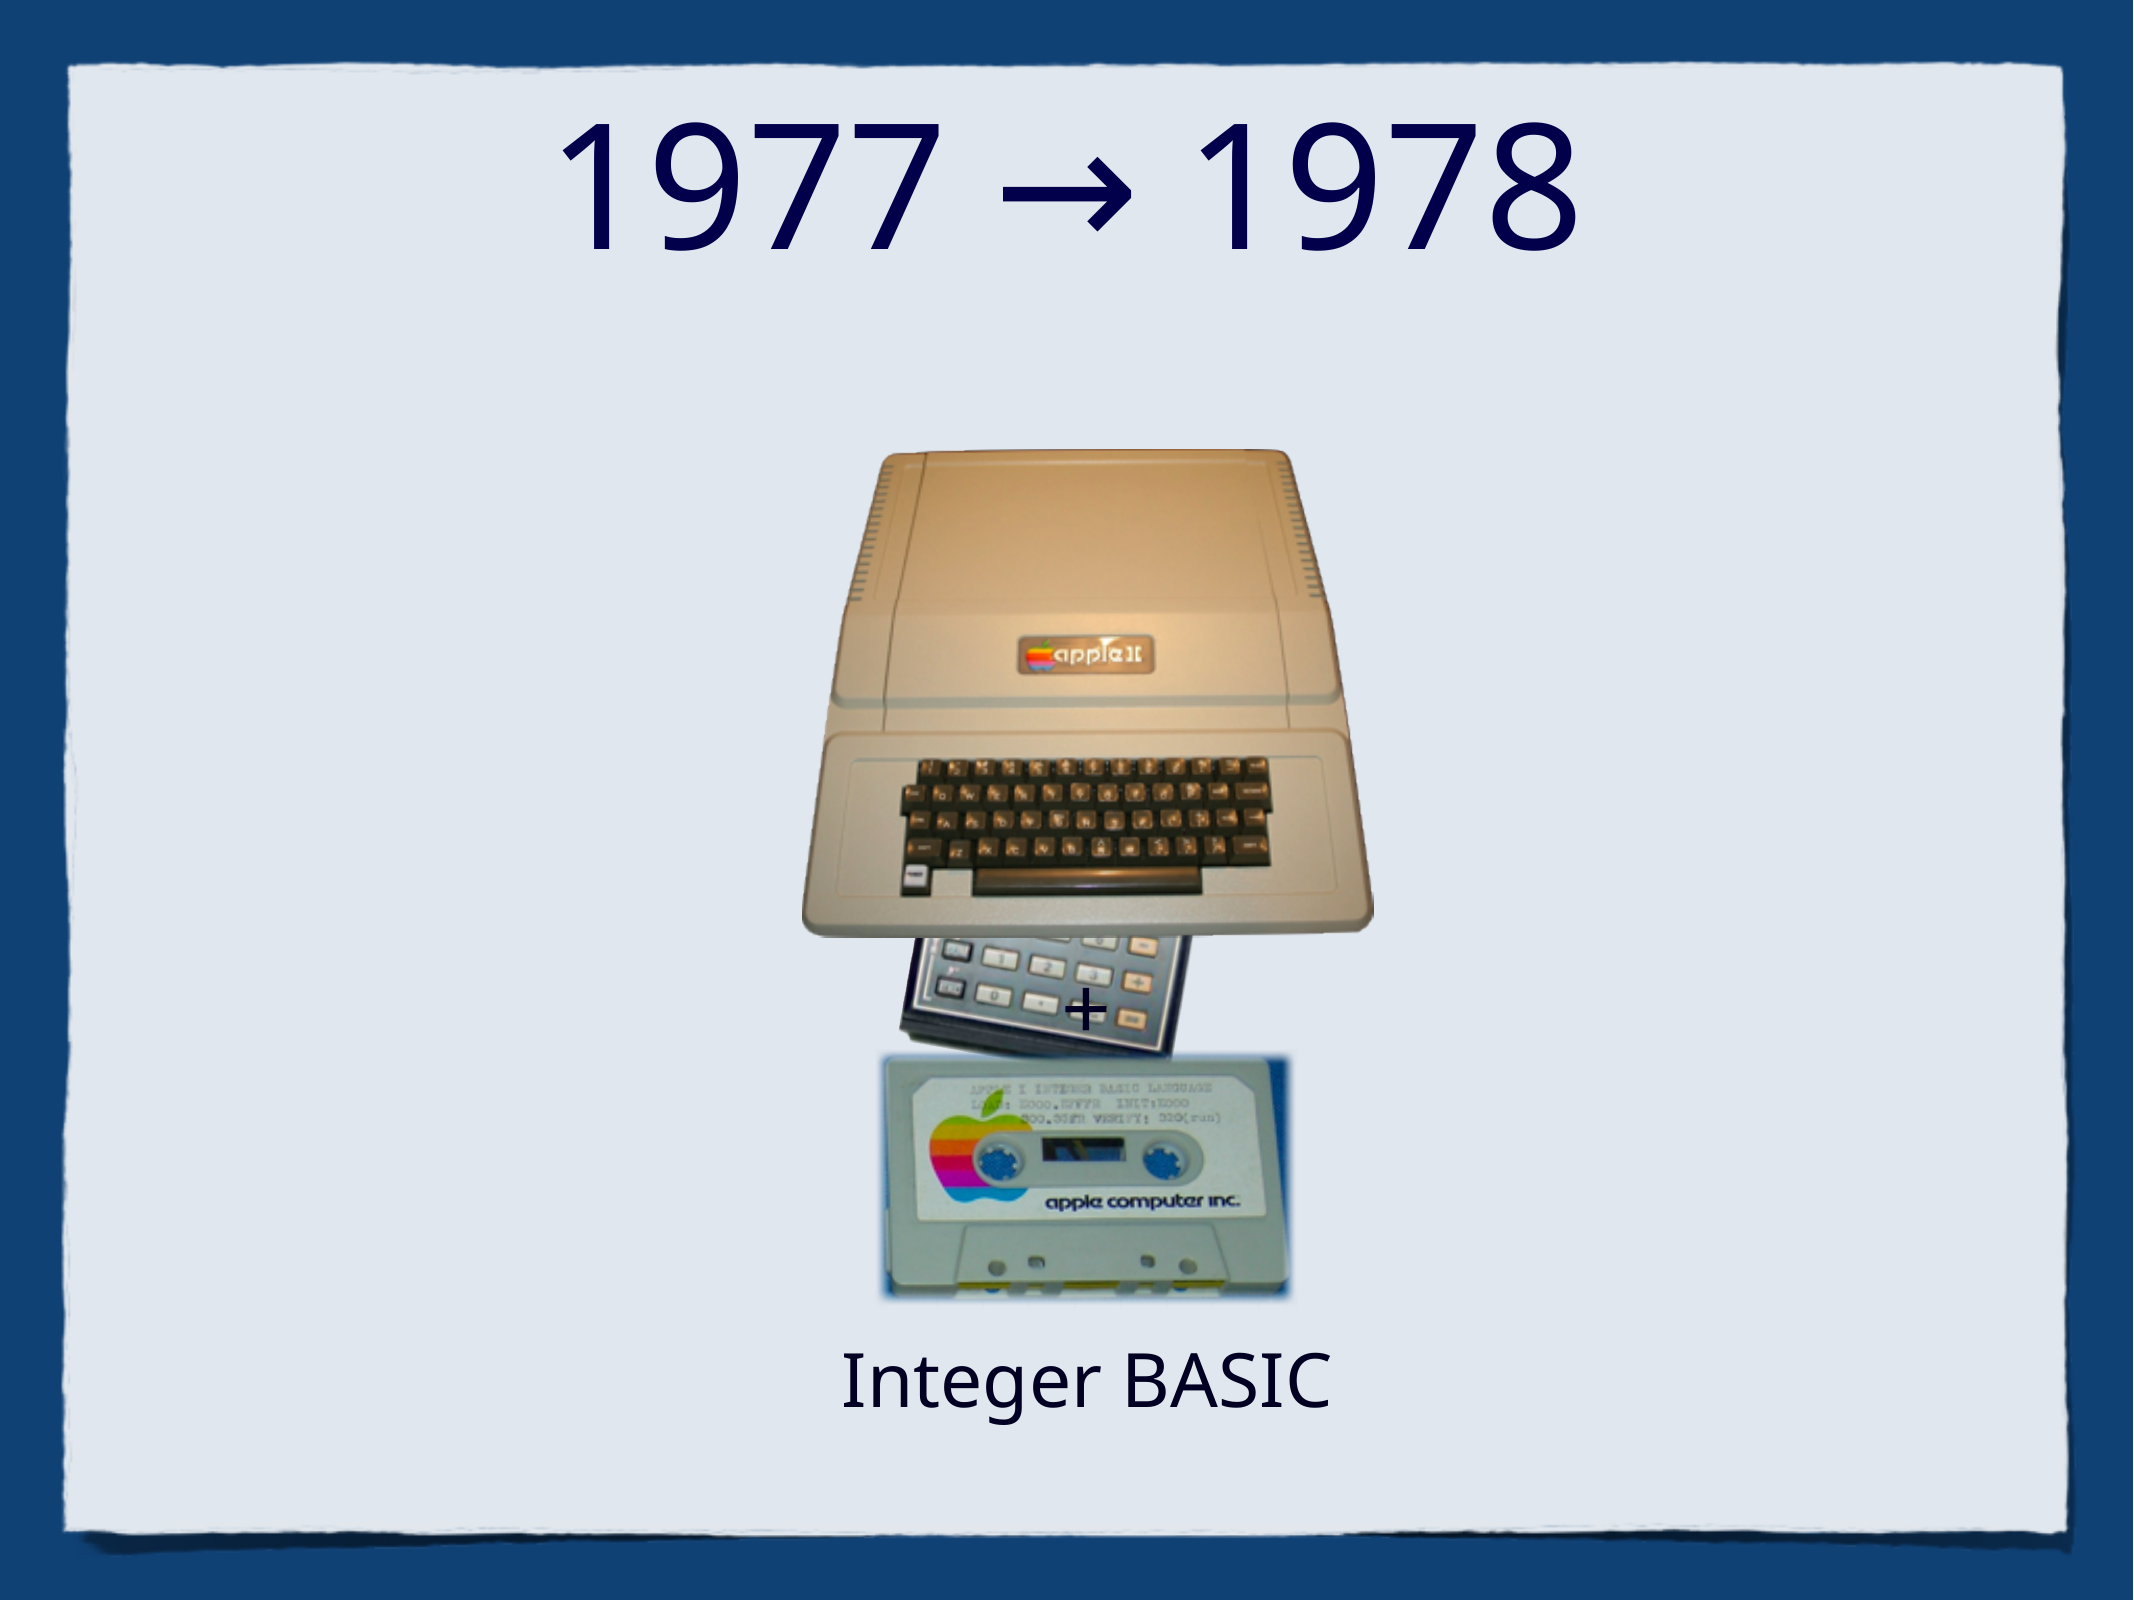

# 1977 → 1978
+
Integer BASIC